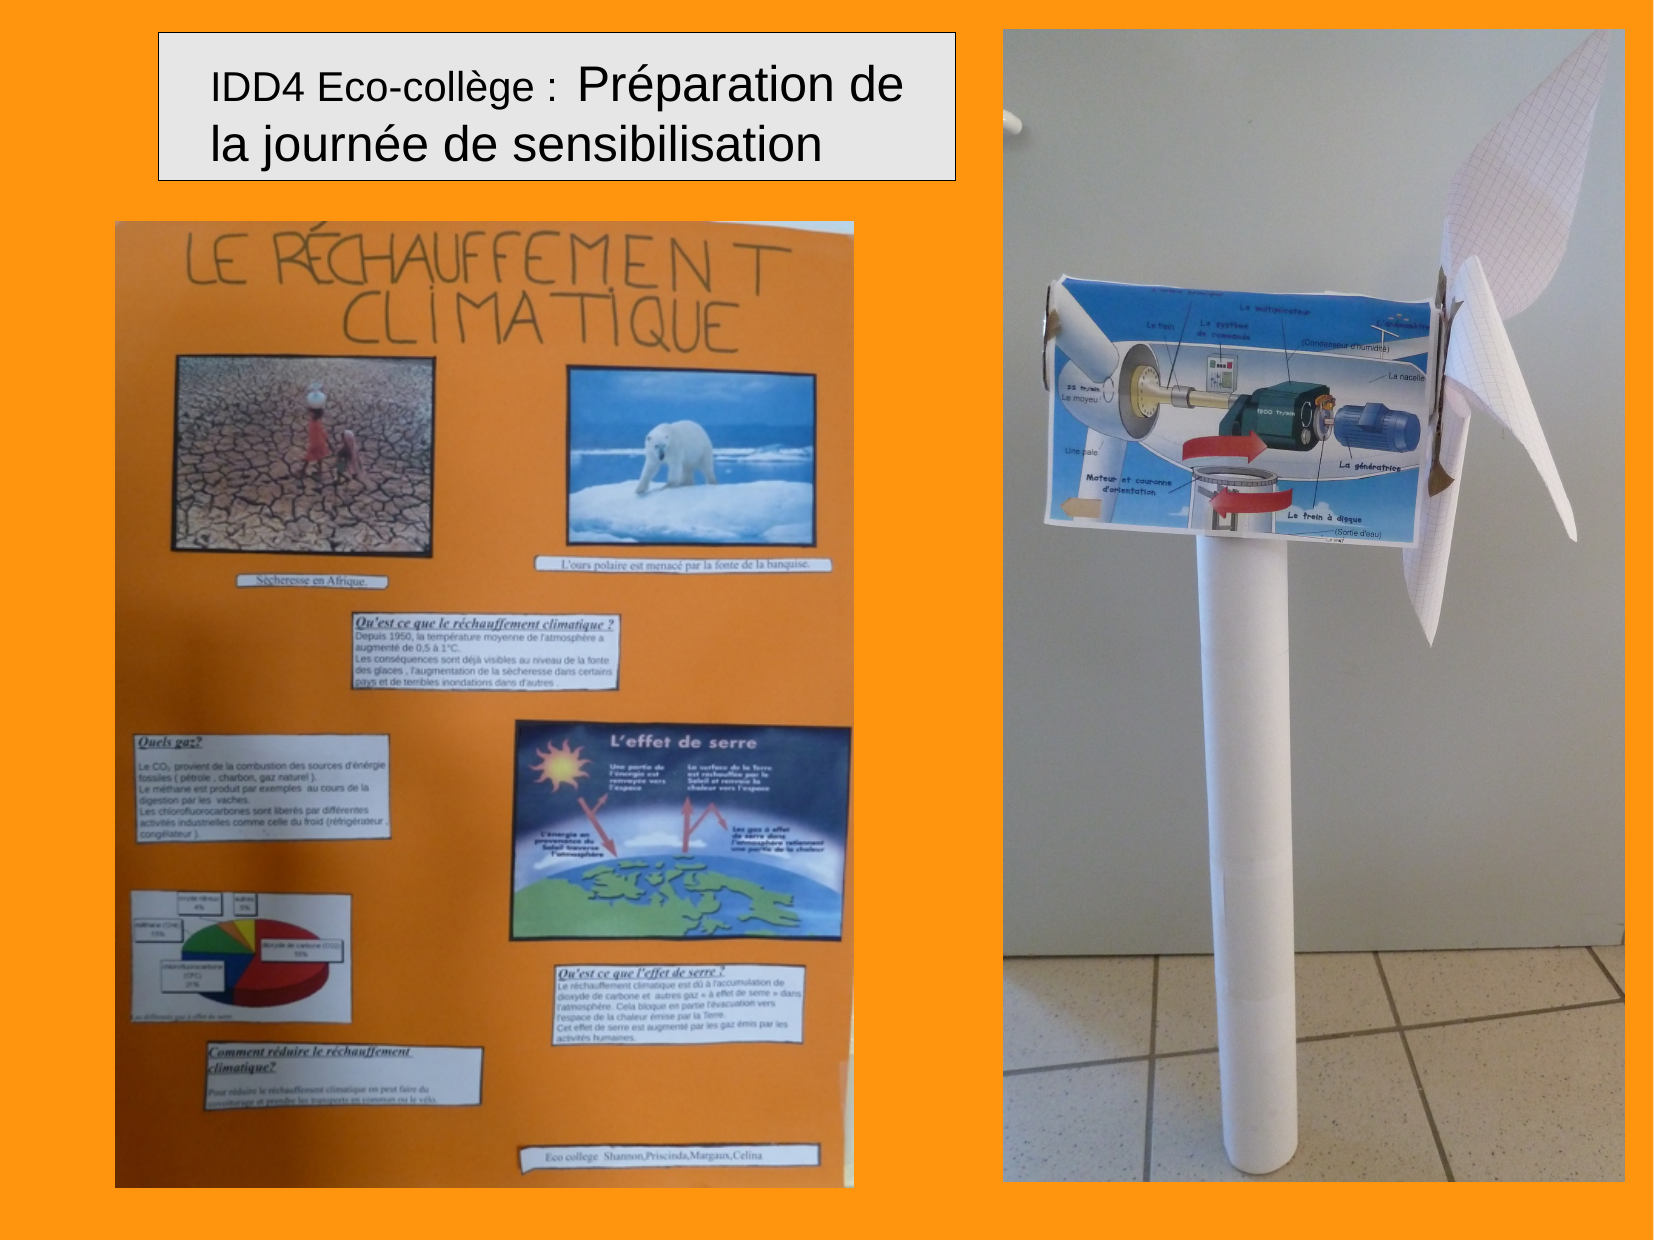

IDD4 Eco-collège : Préparation de
la journée de sensibilisation
#